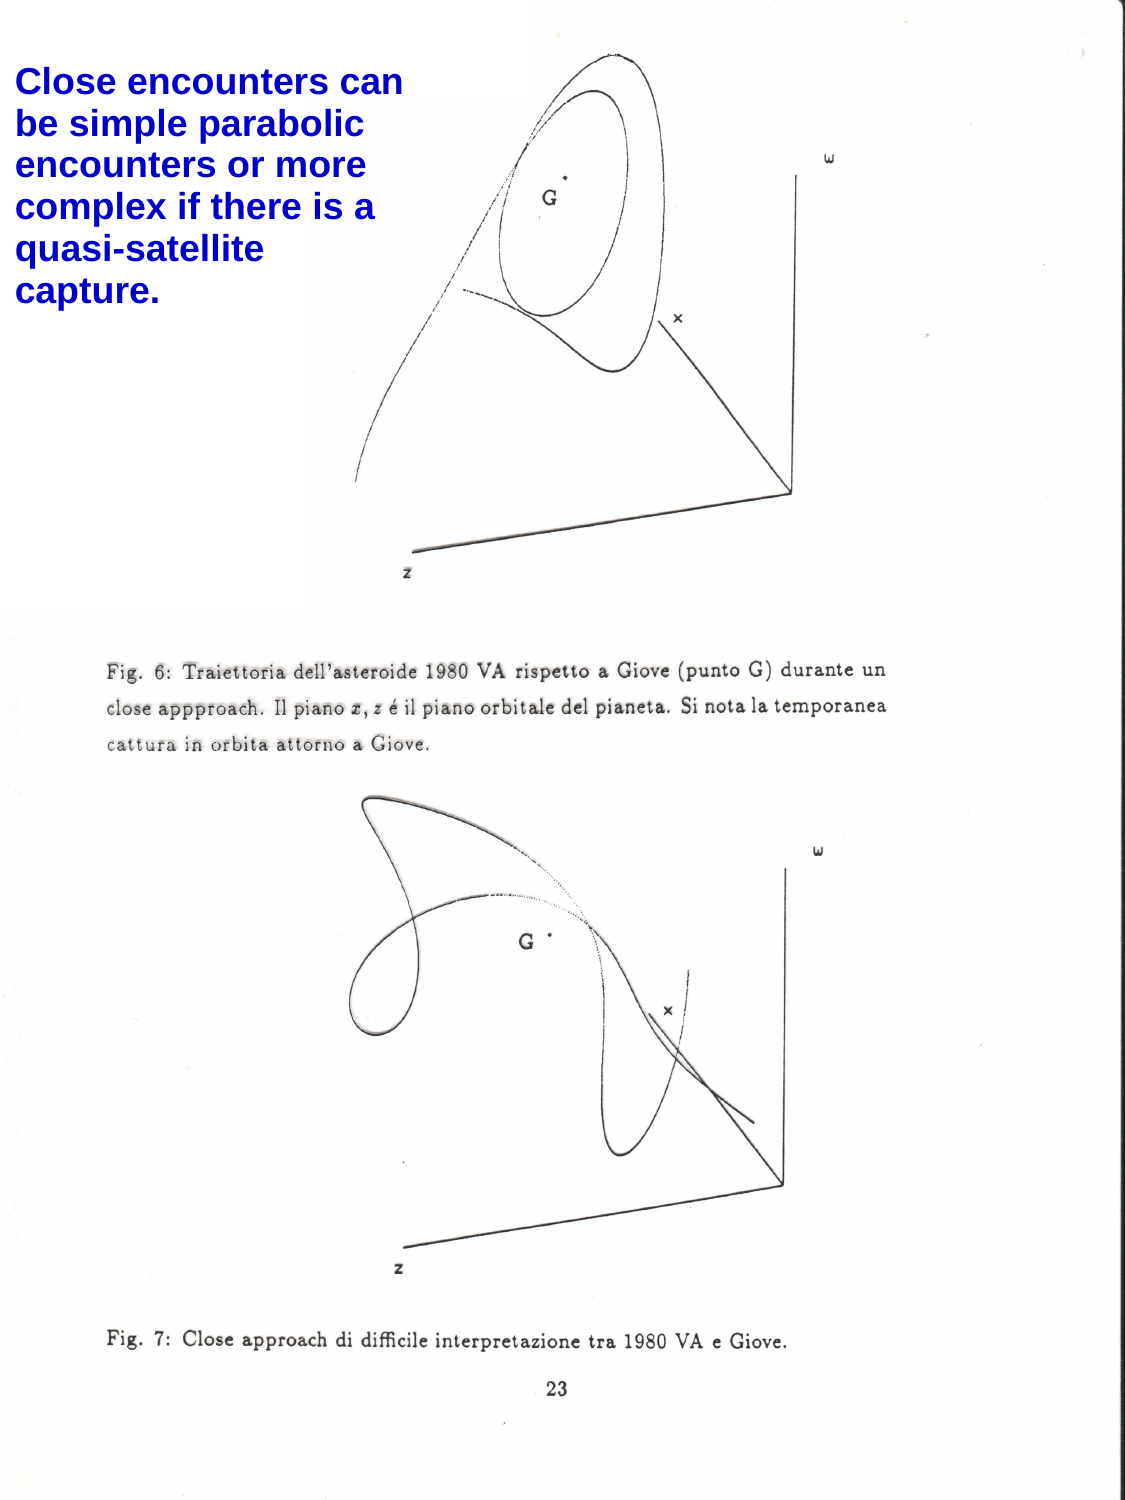

Close encounters can be simple parabolic encounters or more complex if there is a quasi-satellite capture.